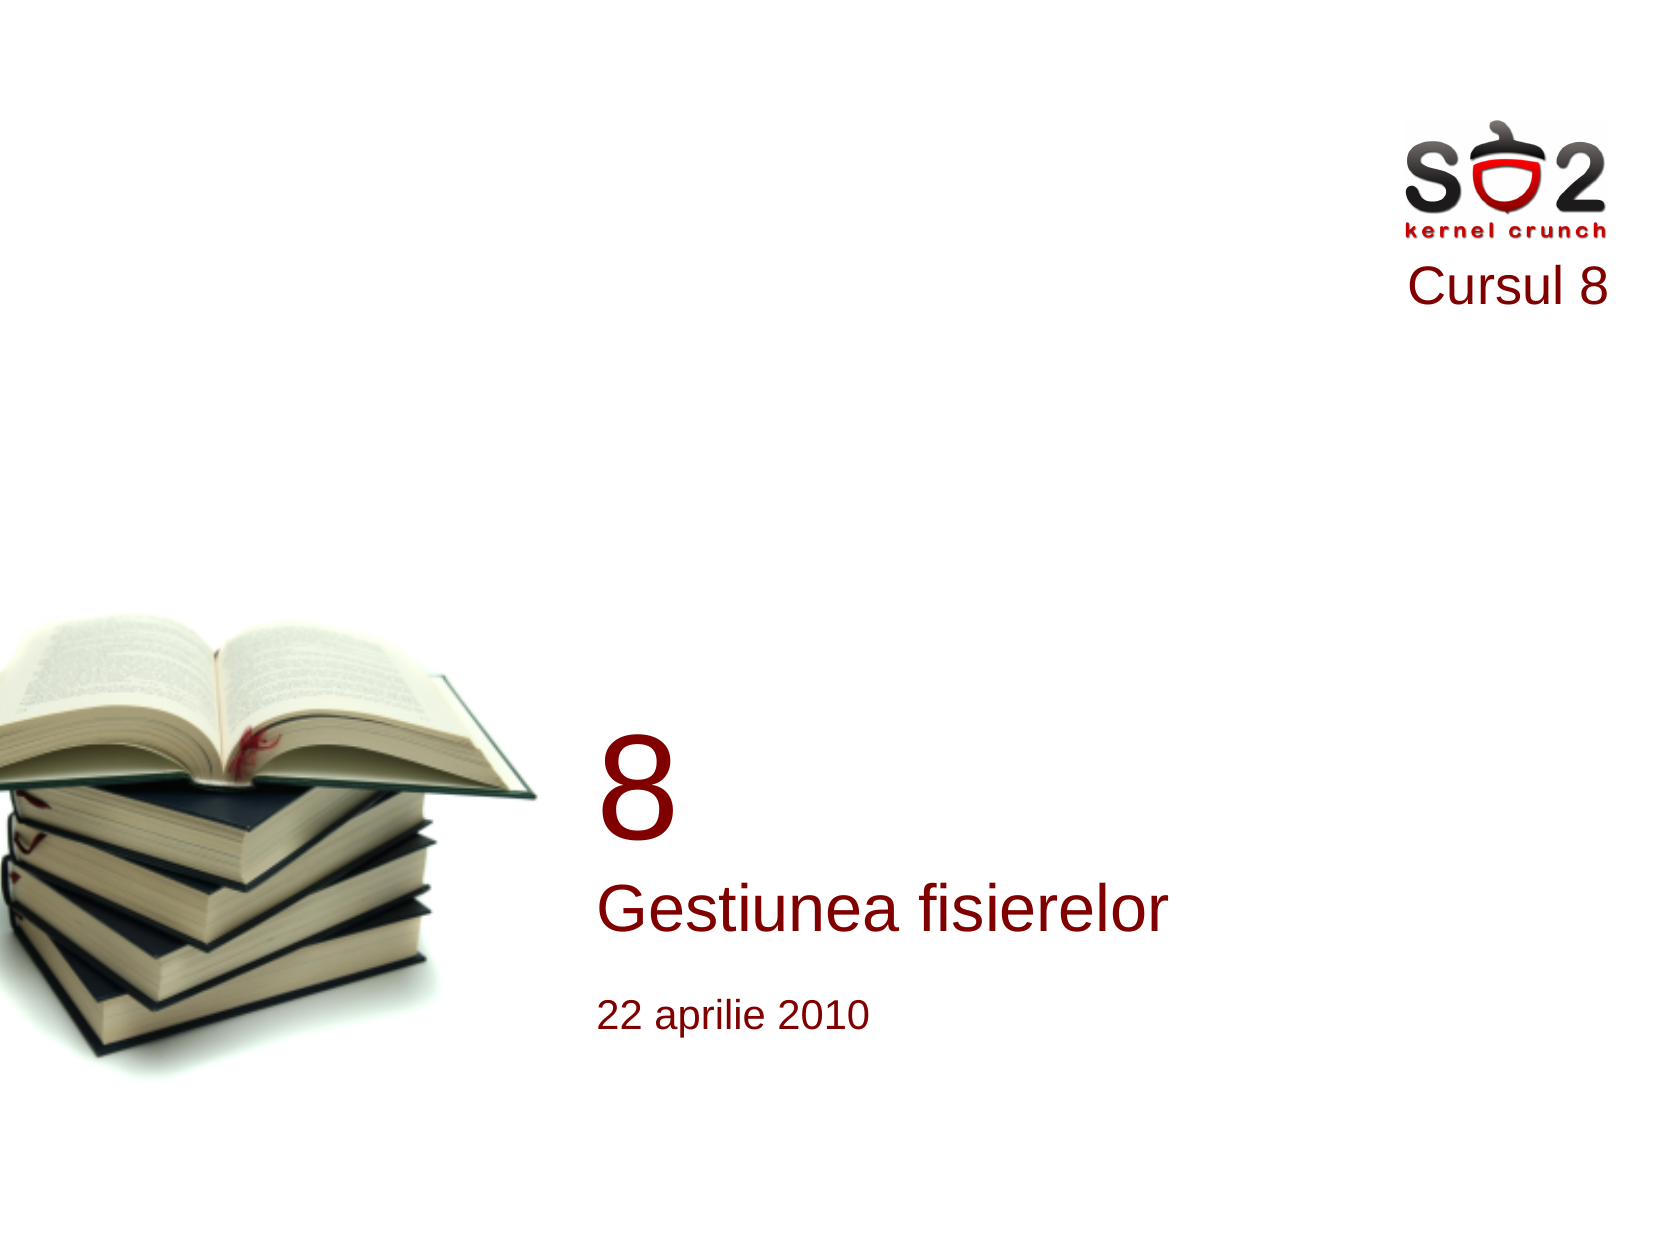

# Cursul 8
8
Gestiunea fisierelor
22 aprilie 2010